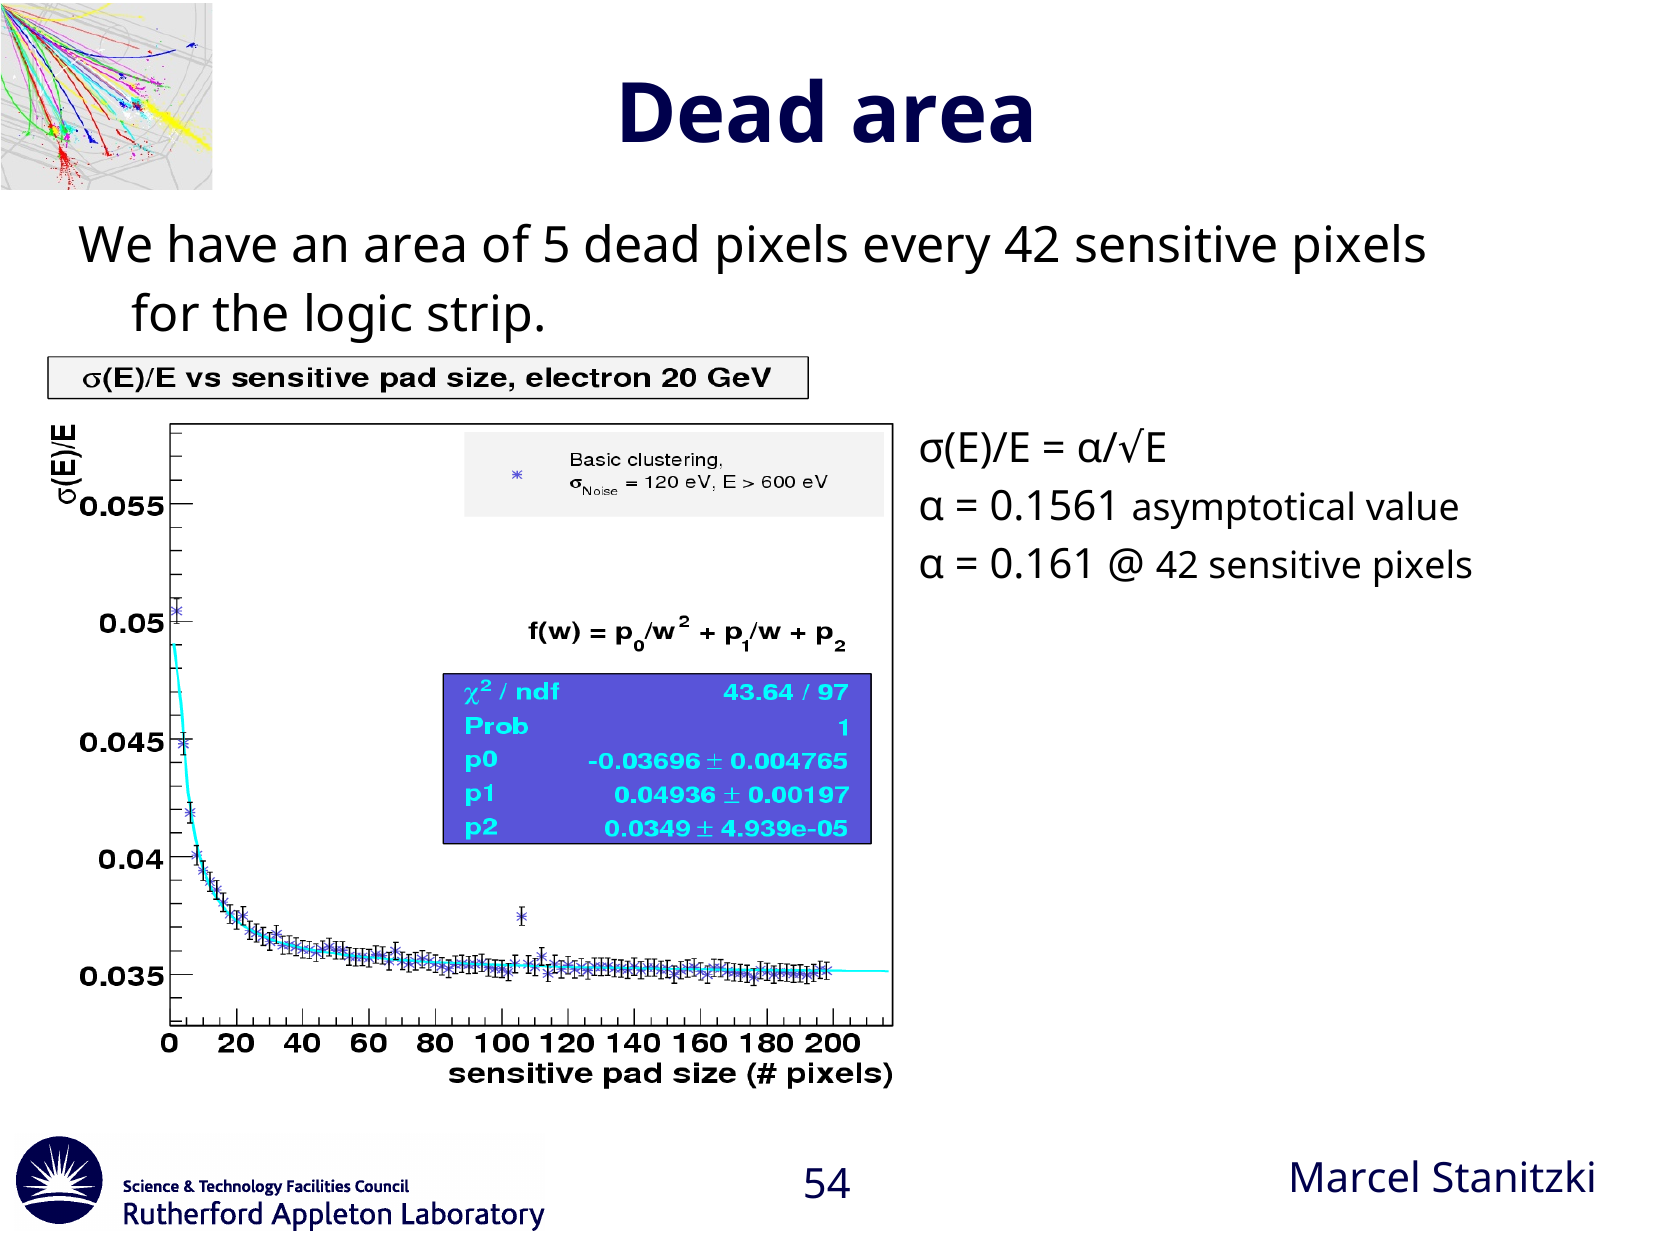

# Dead area
We have an area of 5 dead pixels every 42 sensitive pixels for the logic strip.
σ(E)/E = α/√E
α = 0.1561 asymptotical value
α = 0.161 @ 42 sensitive pixels